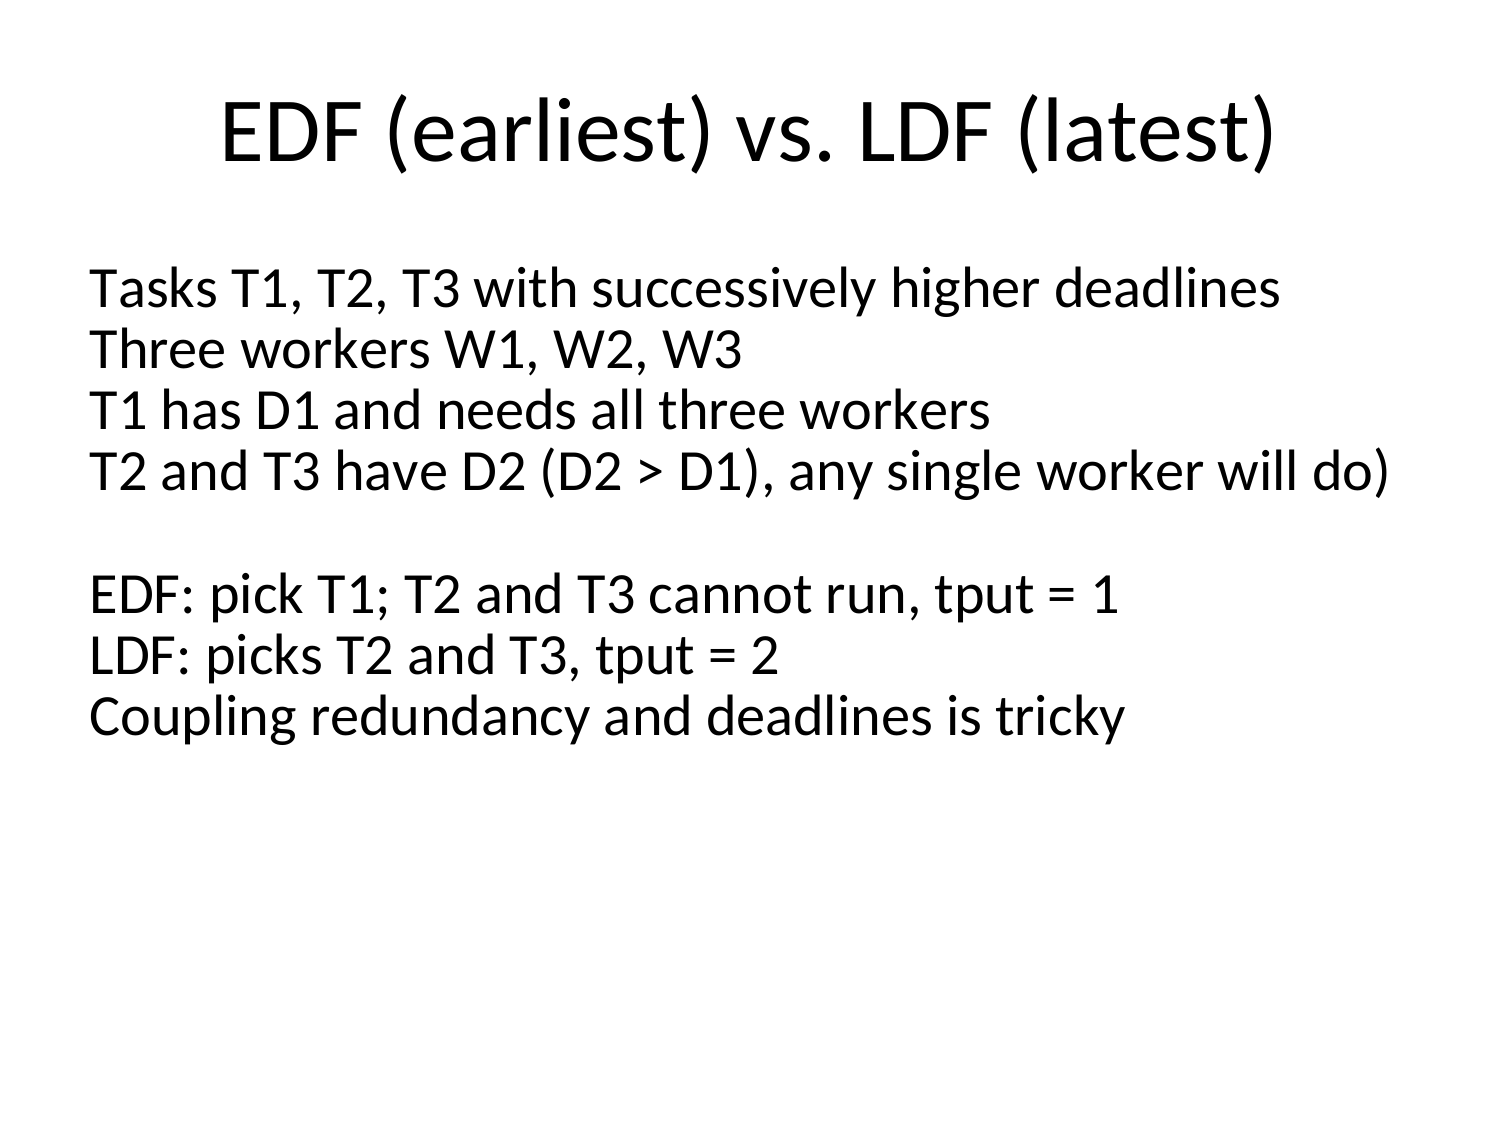

# EDF (earliest) vs. LDF (latest)
Tasks T1, T2, T3 with successively higher deadlines
Three workers W1, W2, W3
T1 has D1 and needs all three workers
T2 and T3 have D2 (D2 > D1), any single worker will do)
EDF: pick T1; T2 and T3 cannot run, tput = 1
LDF: picks T2 and T3, tput = 2
Coupling redundancy and deadlines is tricky